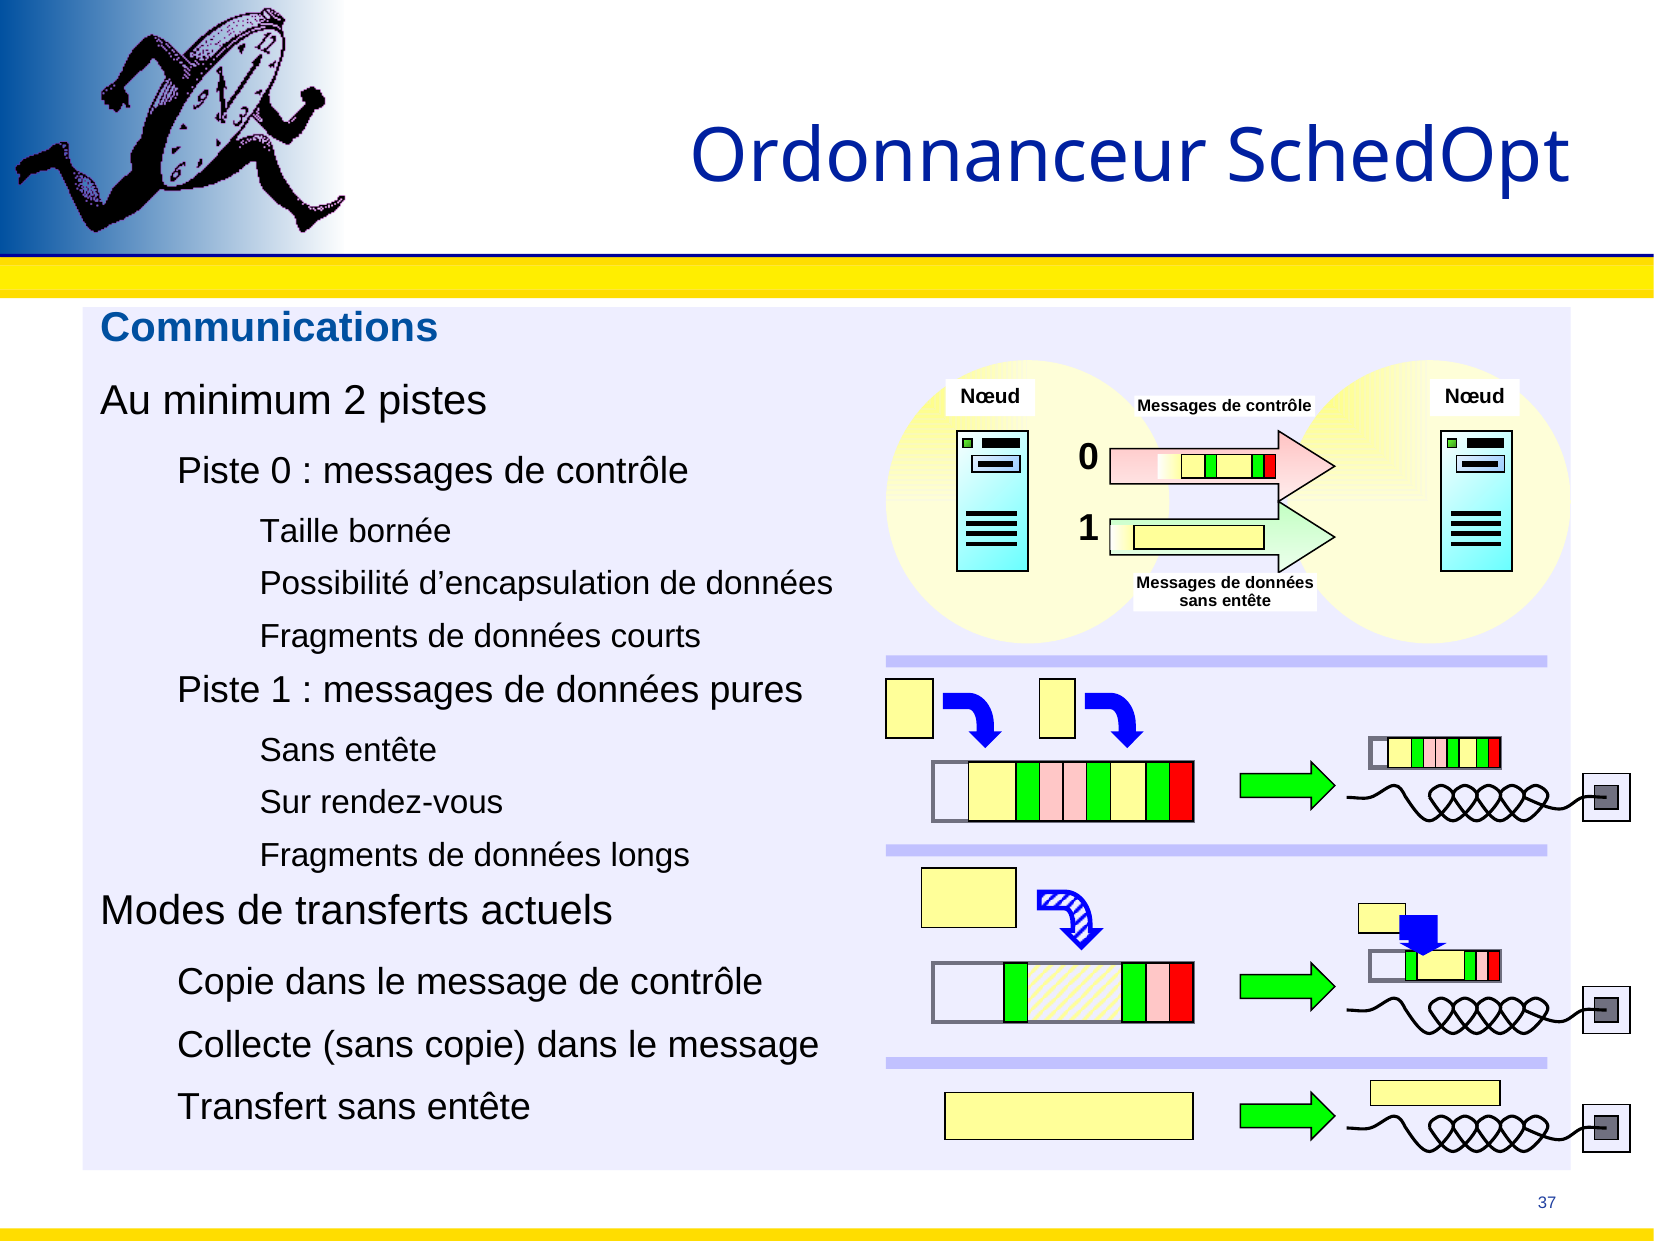

# Ordonnanceur SchedOpt
Communications
Au minimum 2 pistes
Piste 0 : messages de contrôle
Taille bornée
Possibilité d’encapsulation de données
Fragments de données courts
Piste 1 : messages de données pures
Sans entête
Sur rendez-vous
Fragments de données longs
Modes de transferts actuels
Copie dans le message de contrôle
Collecte (sans copie) dans le message
Transfert sans entête
Nœud
Nœud
Messages de contrôle
0
1
Messages de données
sans entête